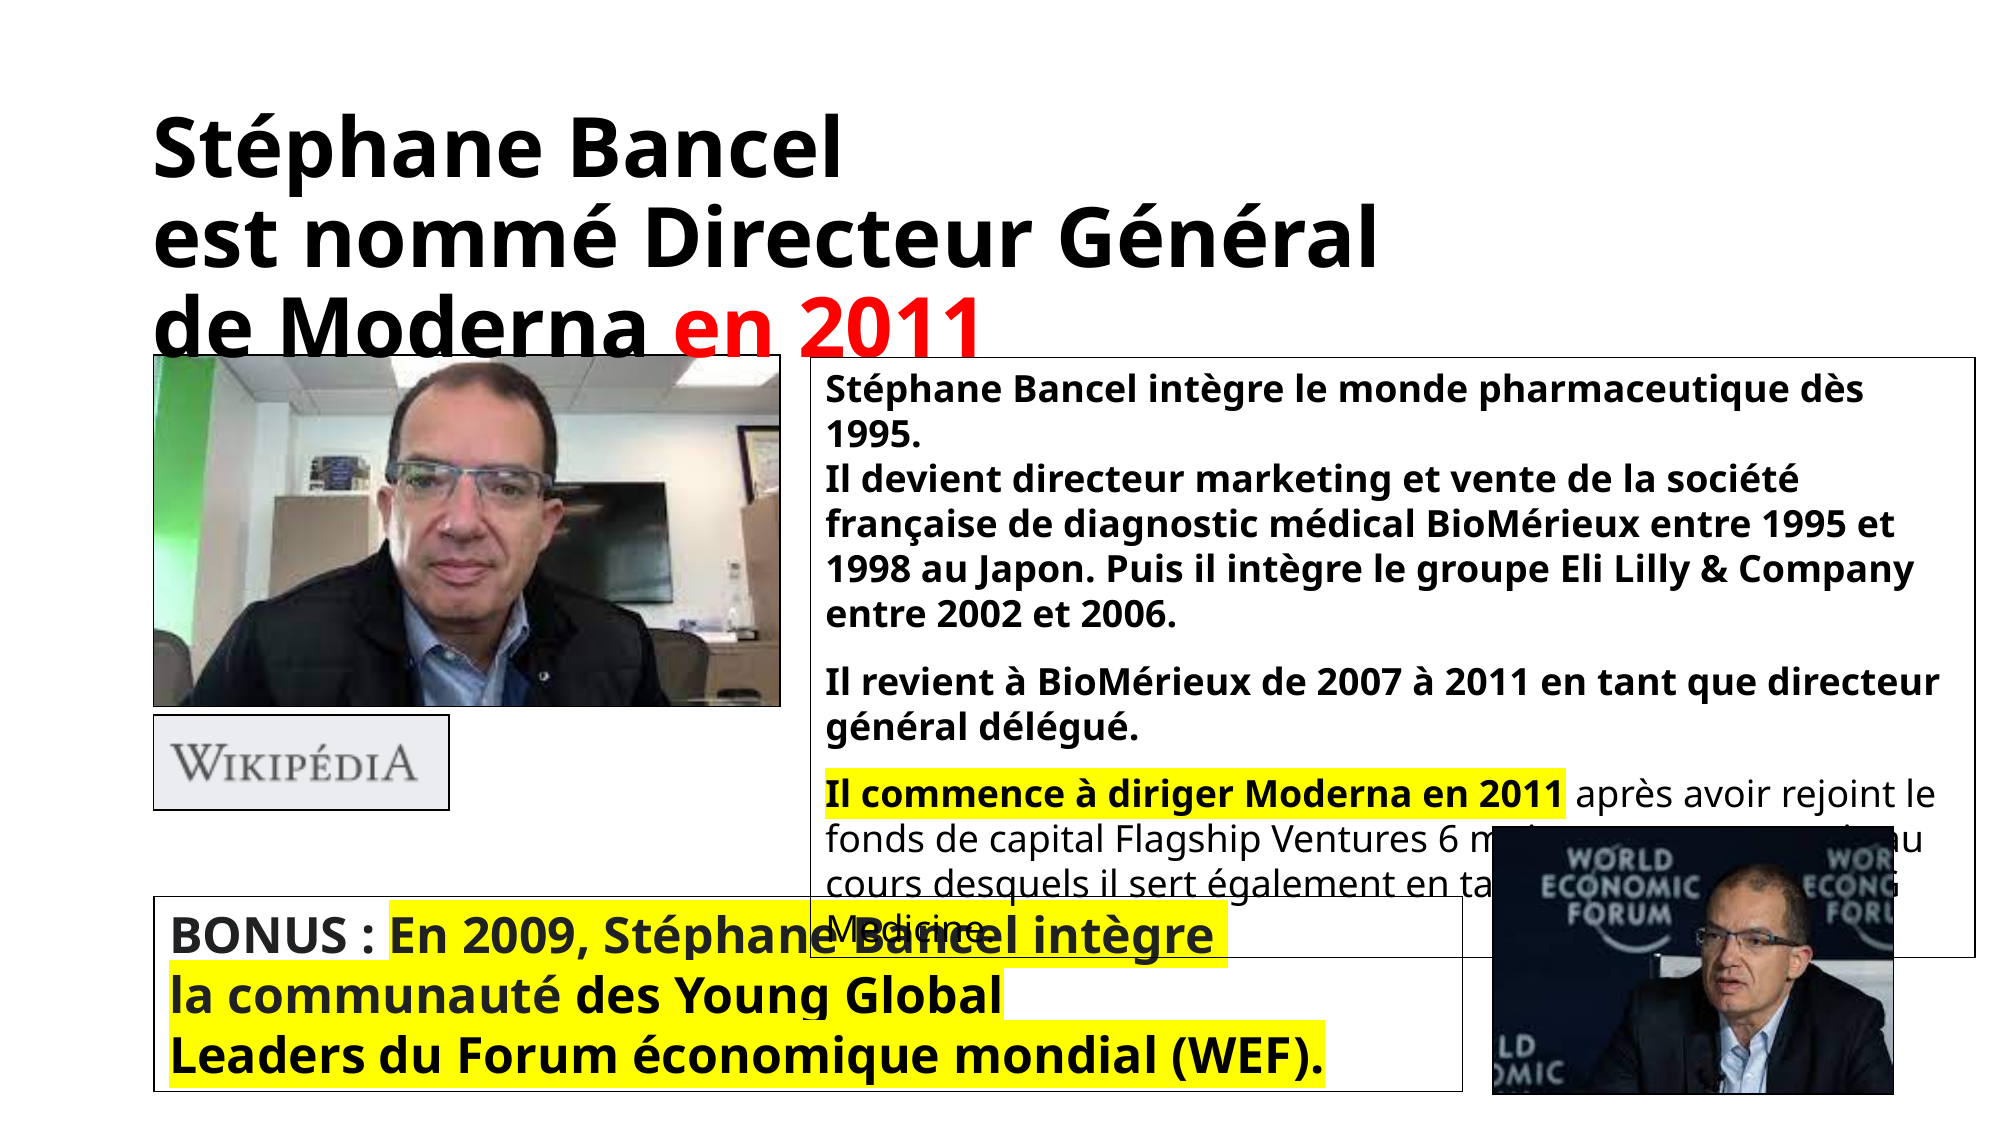

# Stéphane Bancel est nommé Directeur Général de Moderna en 2011
Stéphane Bancel intègre le monde pharmaceutique dès 1995.
Il devient directeur marketing et vente de la société française de diagnostic médical BioMérieux entre 1995 et 1998 au Japon. Puis il intègre le groupe Eli Lilly & Company entre 2002 et 2006.
Il revient à BioMérieux de 2007 à 2011 en tant que directeur général délégué.
Il commence à diriger Moderna en 2011 après avoir rejoint le fonds de capital Flagship Ventures 6 mois auparavant, mois au cours desquels il sert également en tant que président de BG Medicine.
BONUS : En 2009, Stéphane Bancel intègre
la communauté des Young Global Leaders du Forum économique mondial (WEF).